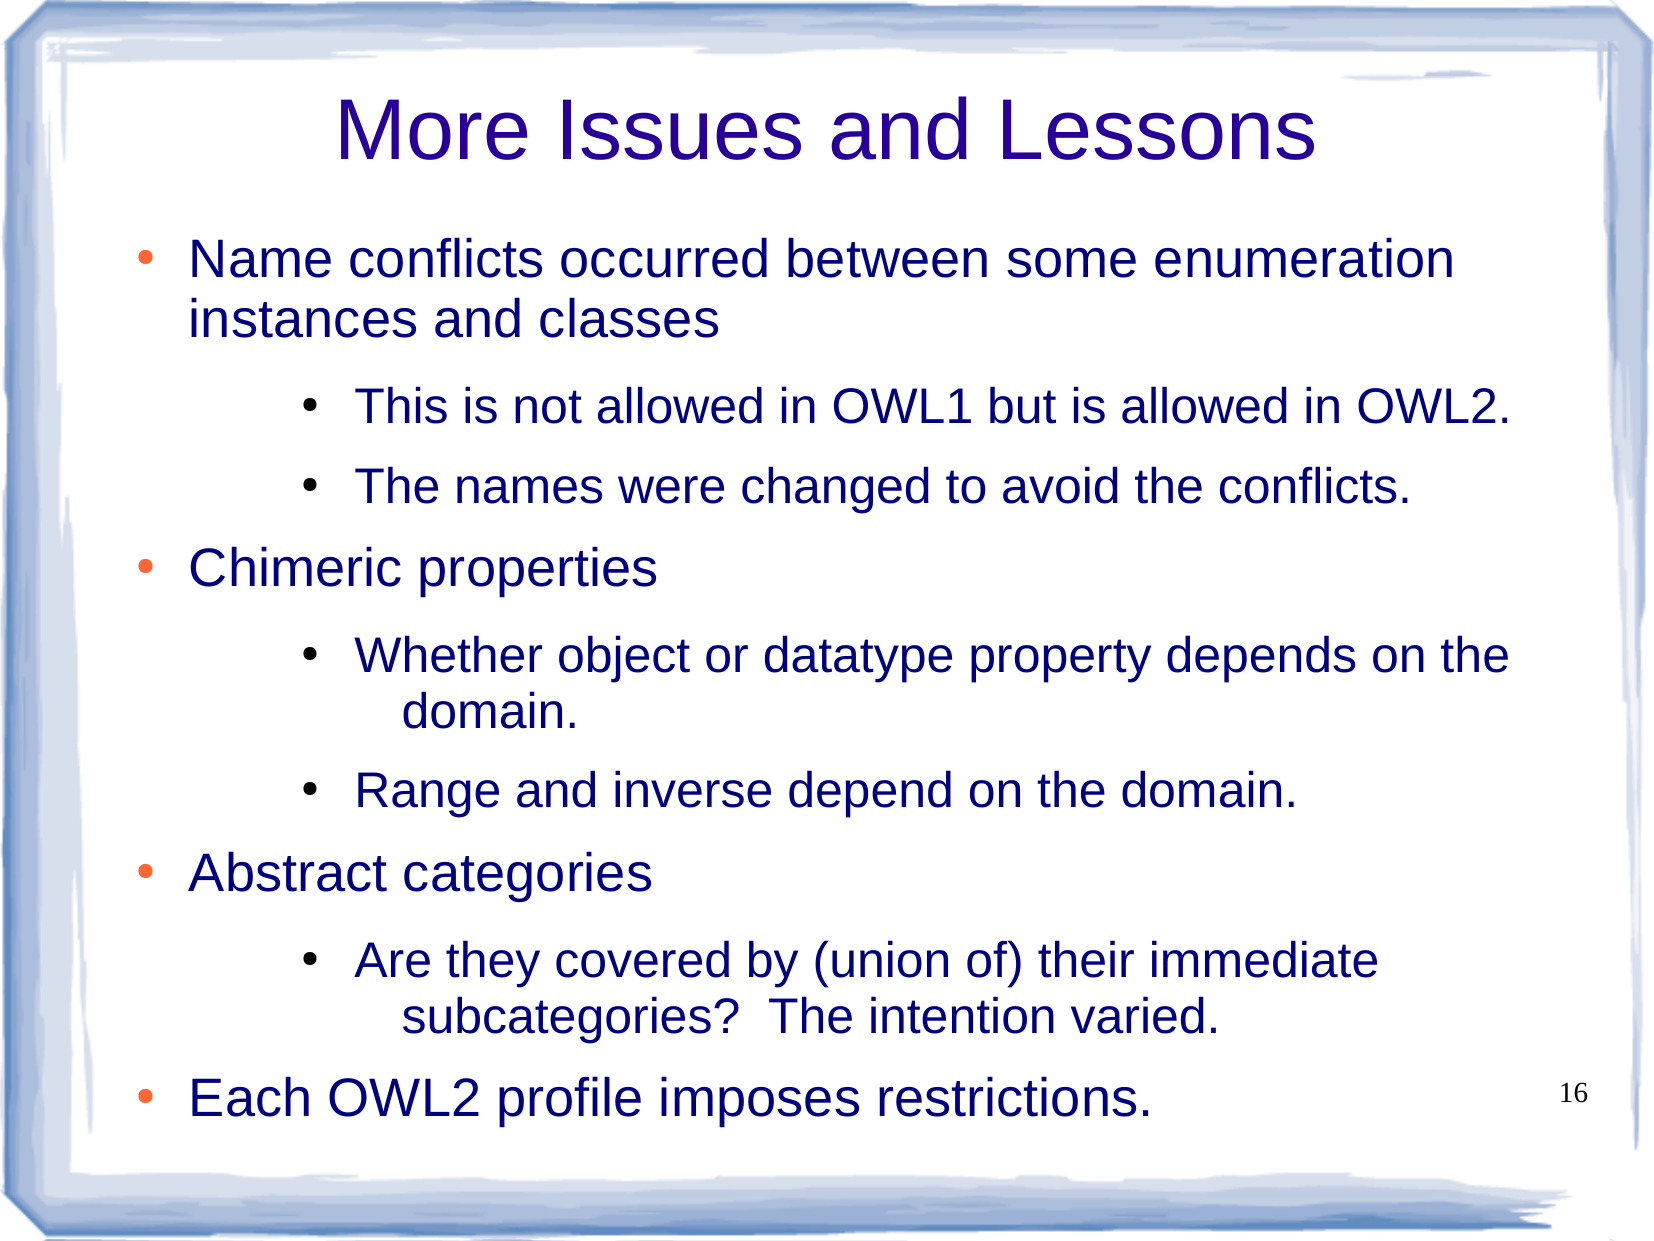

# More Issues and Lessons
Name conflicts occurred between some enumeration instances and classes
This is not allowed in OWL1 but is allowed in OWL2.
The names were changed to avoid the conflicts.
Chimeric properties
Whether object or datatype property depends on the domain.
Range and inverse depend on the domain.
Abstract categories
Are they covered by (union of) their immediate subcategories? The intention varied.
Each OWL2 profile imposes restrictions.
16